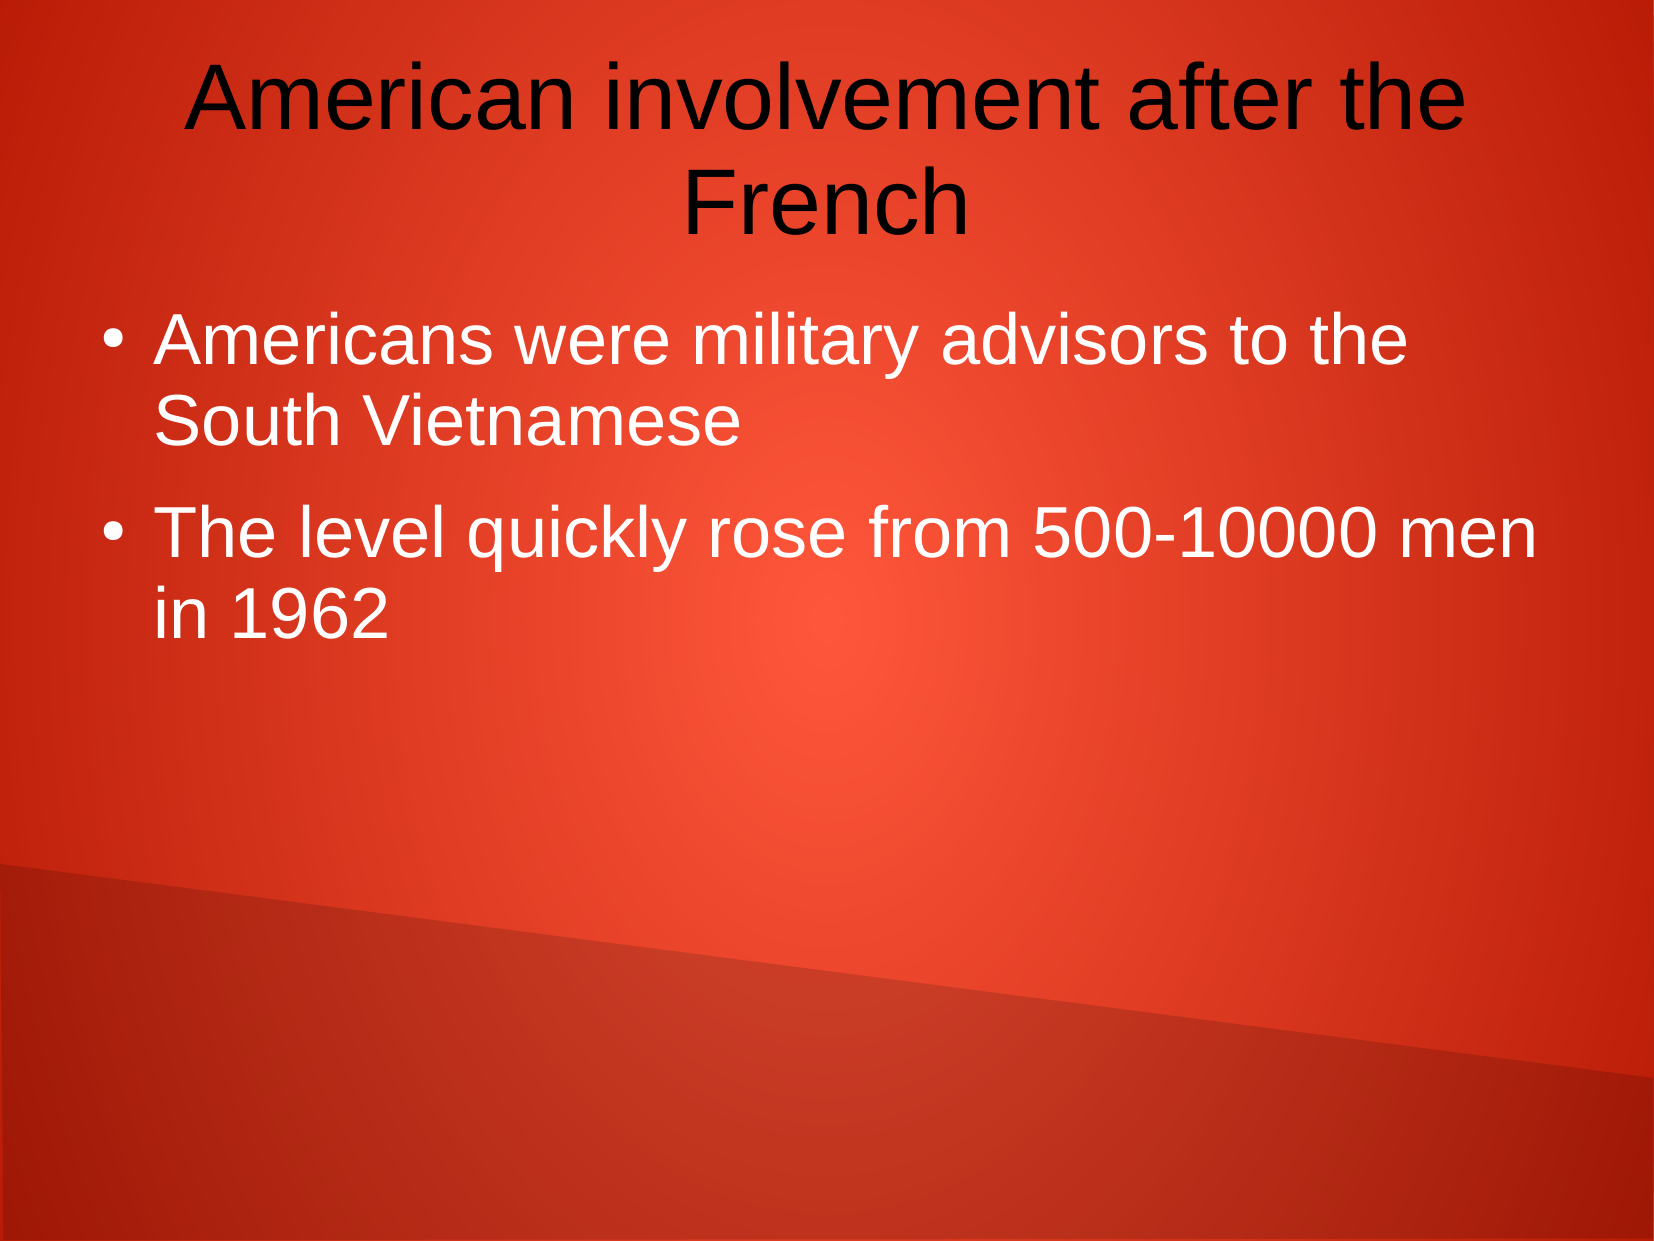

# American involvement after the French
Americans were military advisors to the South Vietnamese
The level quickly rose from 500-10000 men in 1962